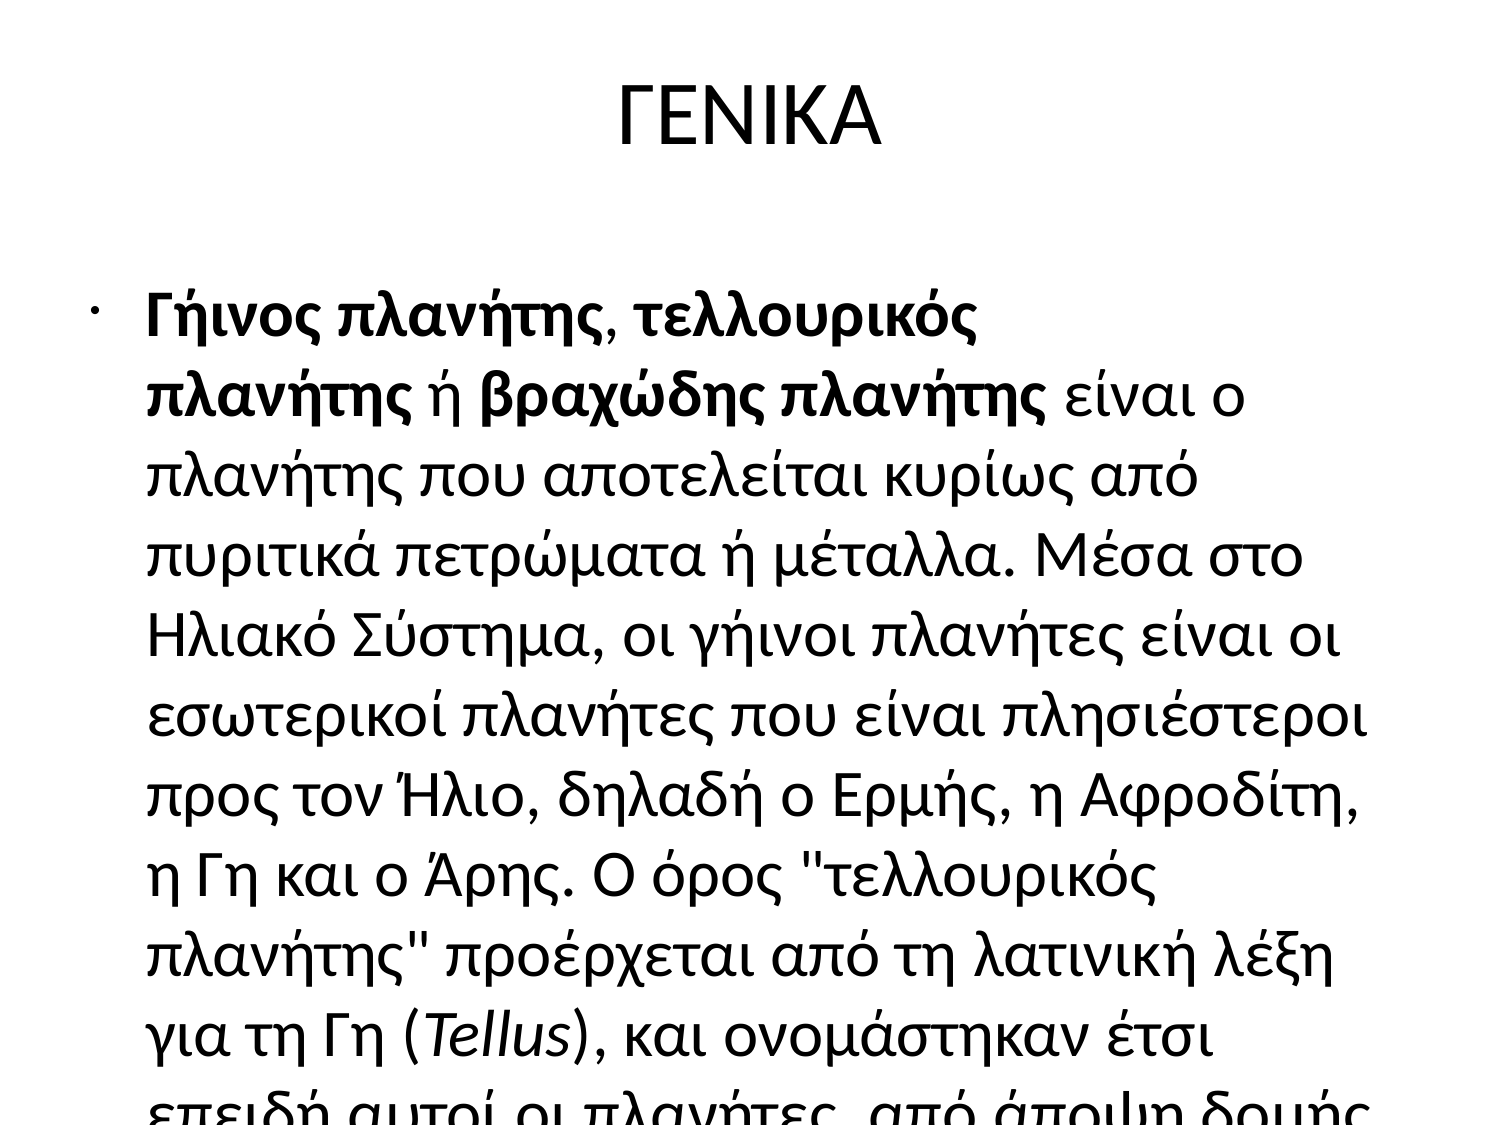

# ΓΕΝΙΚΑ
Γήινος πλανήτης, τελλουρικός πλανήτης ή βραχώδης πλανήτης είναι ο πλανήτης που αποτελείται κυρίως από πυριτικά πετρώματα ή μέταλλα. Μέσα στο Ηλιακό Σύστημα, οι γήινοι πλανήτες είναι οι εσωτερικοί πλανήτες που είναι πλησιέστεροι προς τον Ήλιο, δηλαδή ο Ερμής, η Αφροδίτη, η Γη και ο Άρης. Ο όρος "τελλουρικός πλανήτης" προέρχεται από τη λατινική λέξη για τη Γη (Tellus), και ονομάστηκαν έτσι επειδή αυτοί οι πλανήτες, από άποψη δομής, είναι "παρόμοιοι με τη Γη".
Οι γήινοι πλανήτες έχουν σταθερή πλανητική επιφάνεια, κάνοντάς τους ουσιαστικά διαφορετικούς από τους μεγαλύτερους γιγάντιους πλανήτες, οι οποίοι αποτελούνται κυρίως από κάποιο συνδυασμό υδρογόνου, ηλίου και νερού που υπάρχει σε διάφορες φυσικές καταστάσεις.